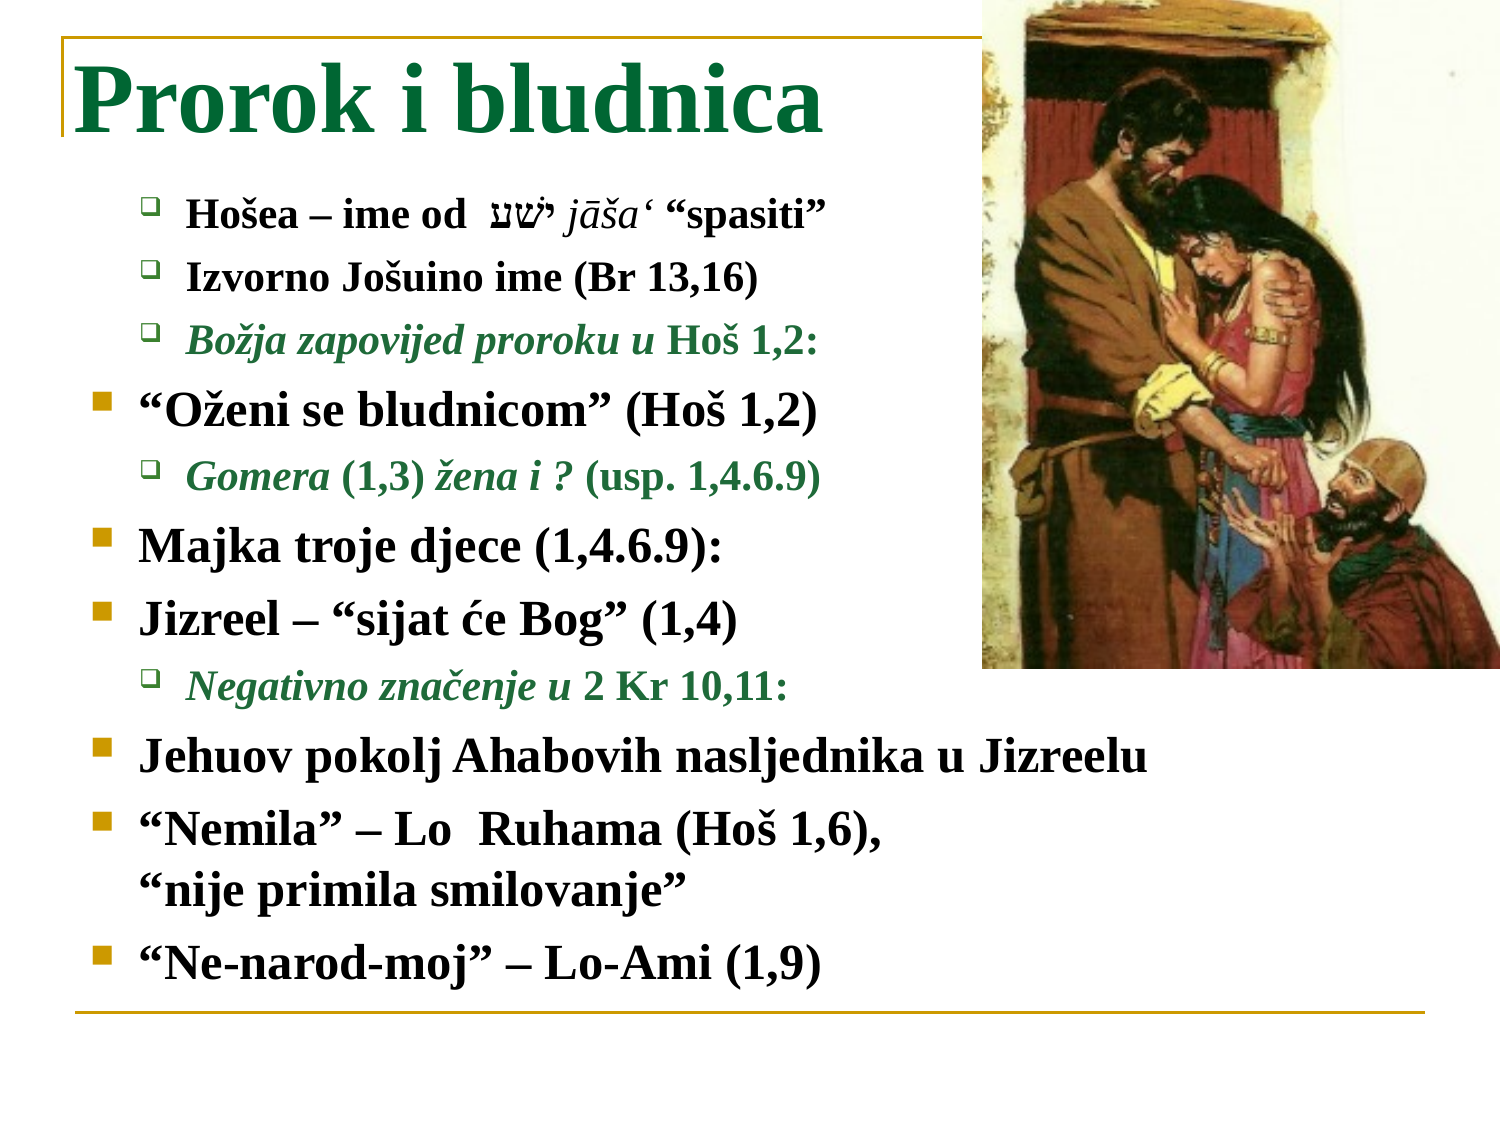

# Prorok i bludnica
Hošea – ime od ישׁע jāša‘ “spasiti”
Izvorno Jošuino ime (Br 13,16)
Božja zapovijed proroku u Hoš 1,2:
“Oženi se bludnicom” (Hoš 1,2)
Gomera (1,3) žena i ? (usp. 1,4.6.9)
Majka troje djece (1,4.6.9):
Jizreel – “sijat će Bog” (1,4)
Negativno značenje u 2 Kr 10,11:
Jehuov pokolj Ahabovih nasljednika u Jizreelu
“Nemila” – Lo Ruhama (Hoš 1,6),
“nije primila smilovanje”
“Ne-narod-moj” – Lo-Ami (1,9)